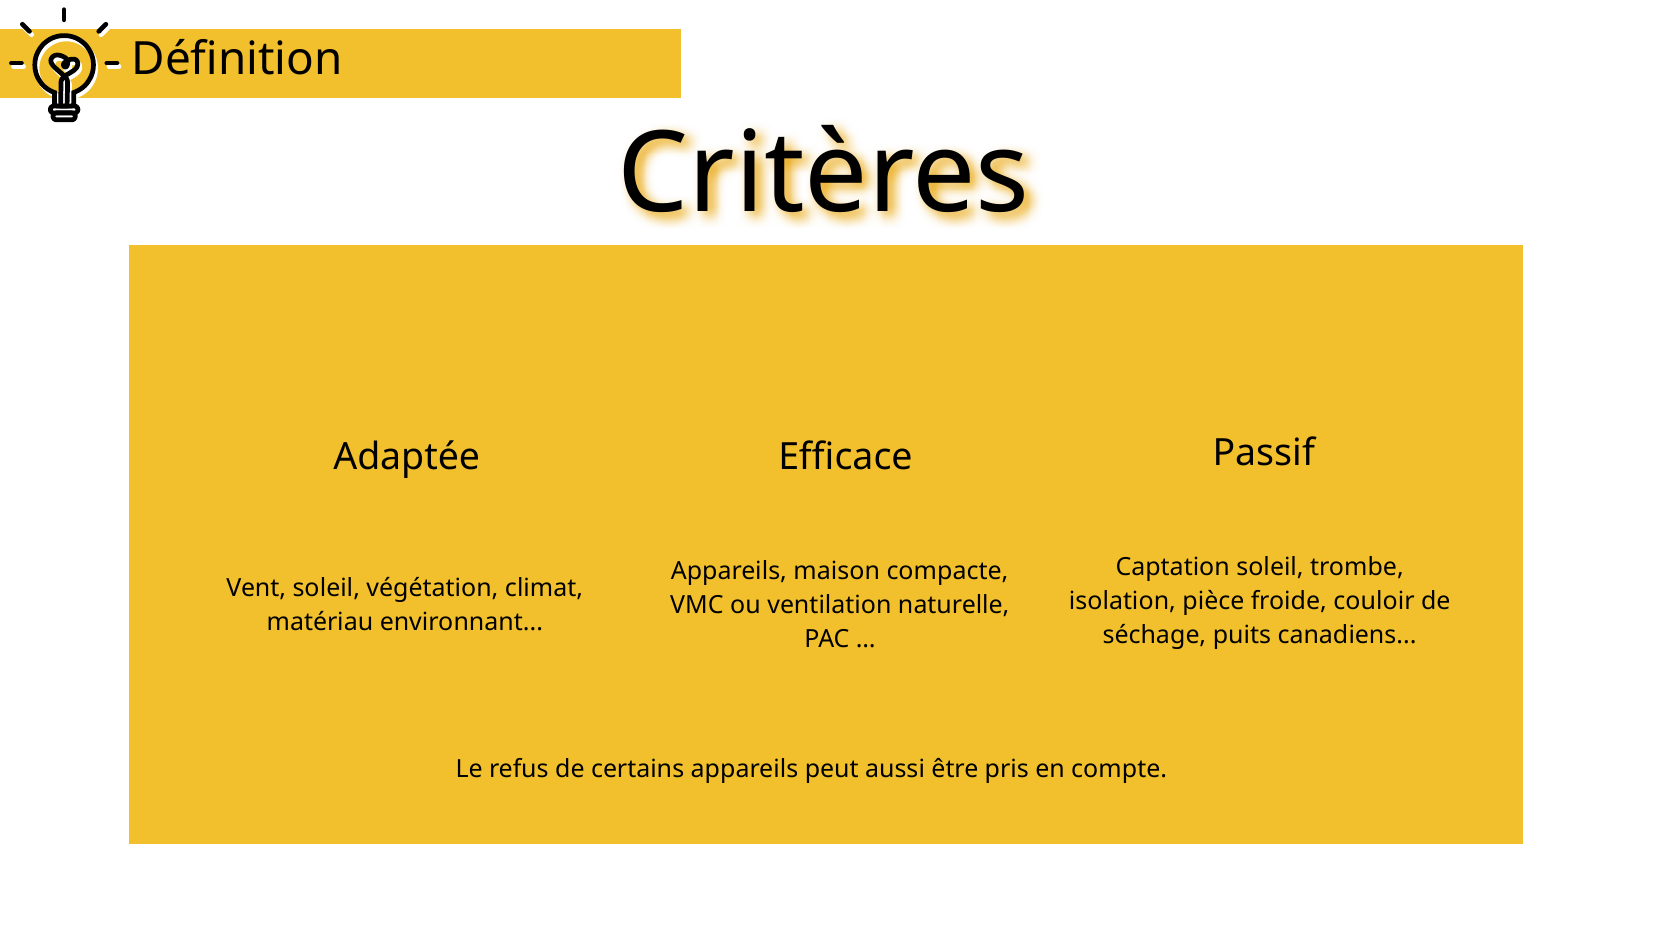

Critères
# Définition
Passif
Adaptée
Efficace
Captation soleil, trombe, isolation, pièce froide, couloir de séchage, puits canadiens...
Vent, soleil, végétation, climat, matériau environnant...
Appareils, maison compacte, VMC ou ventilation naturelle, PAC …
Le refus de certains appareils peut aussi être pris en compte.